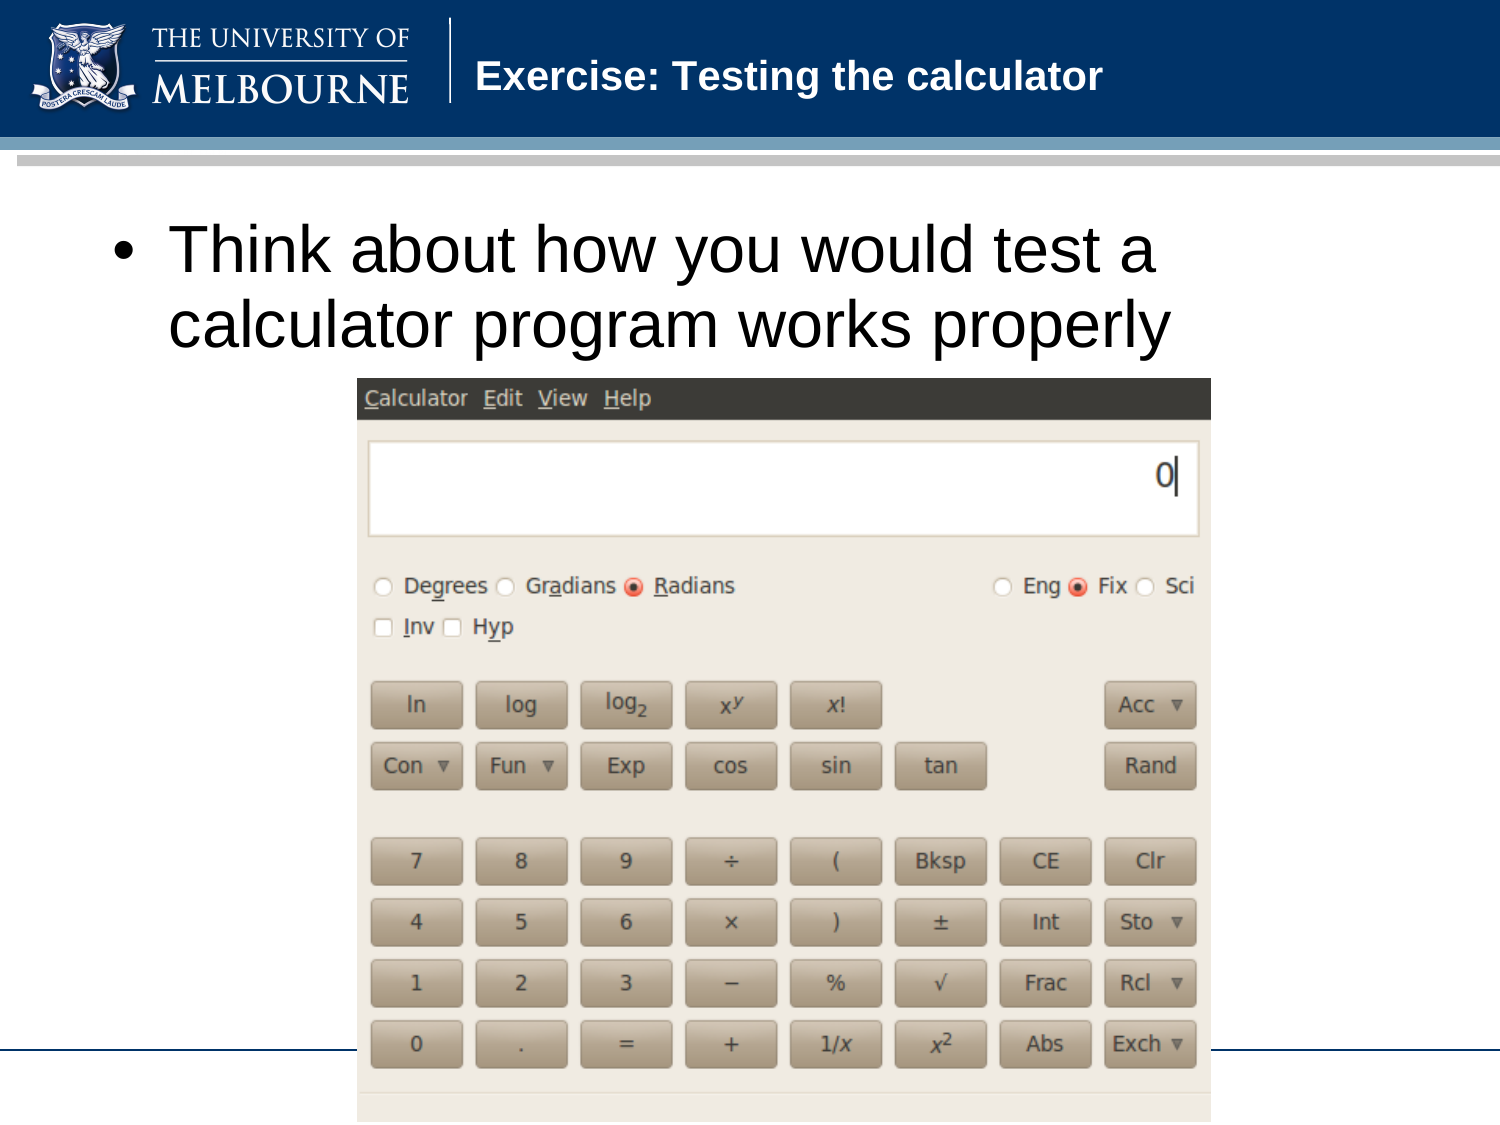

# Exercise: Testing the calculator
Think about how you would test a calculator program works properly